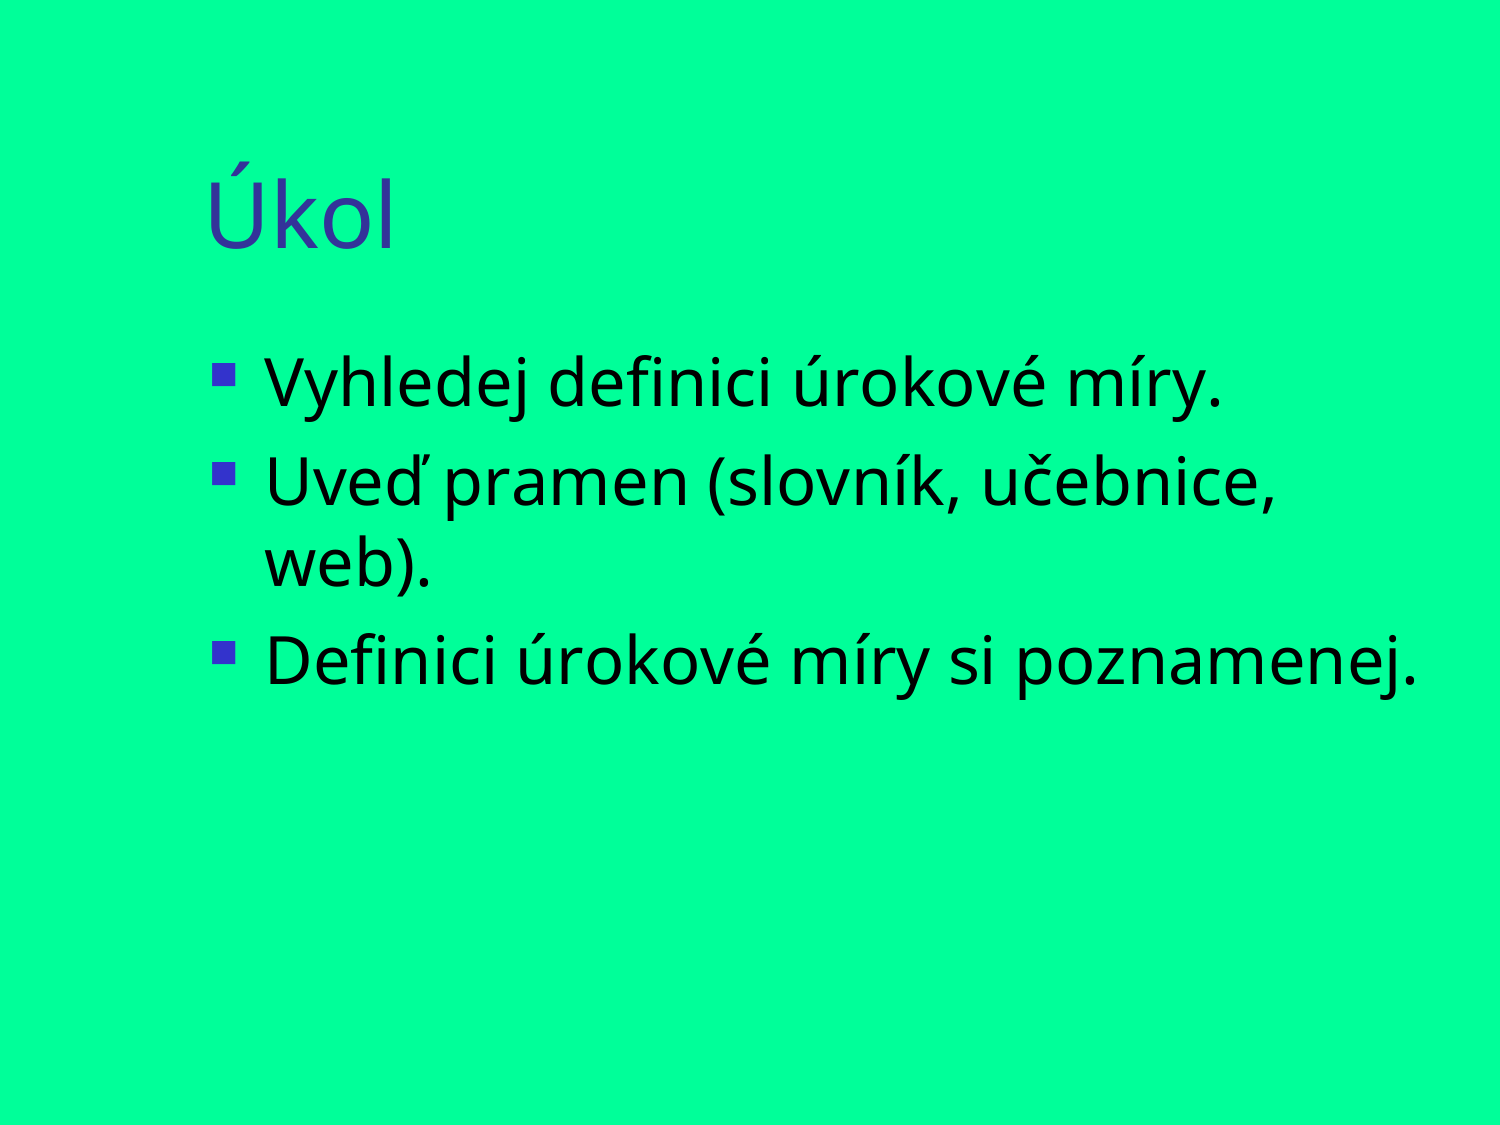

# Úkol
Vyhledej definici úrokové míry.
Uveď pramen (slovník, učebnice, web).
Definici úrokové míry si poznamenej.